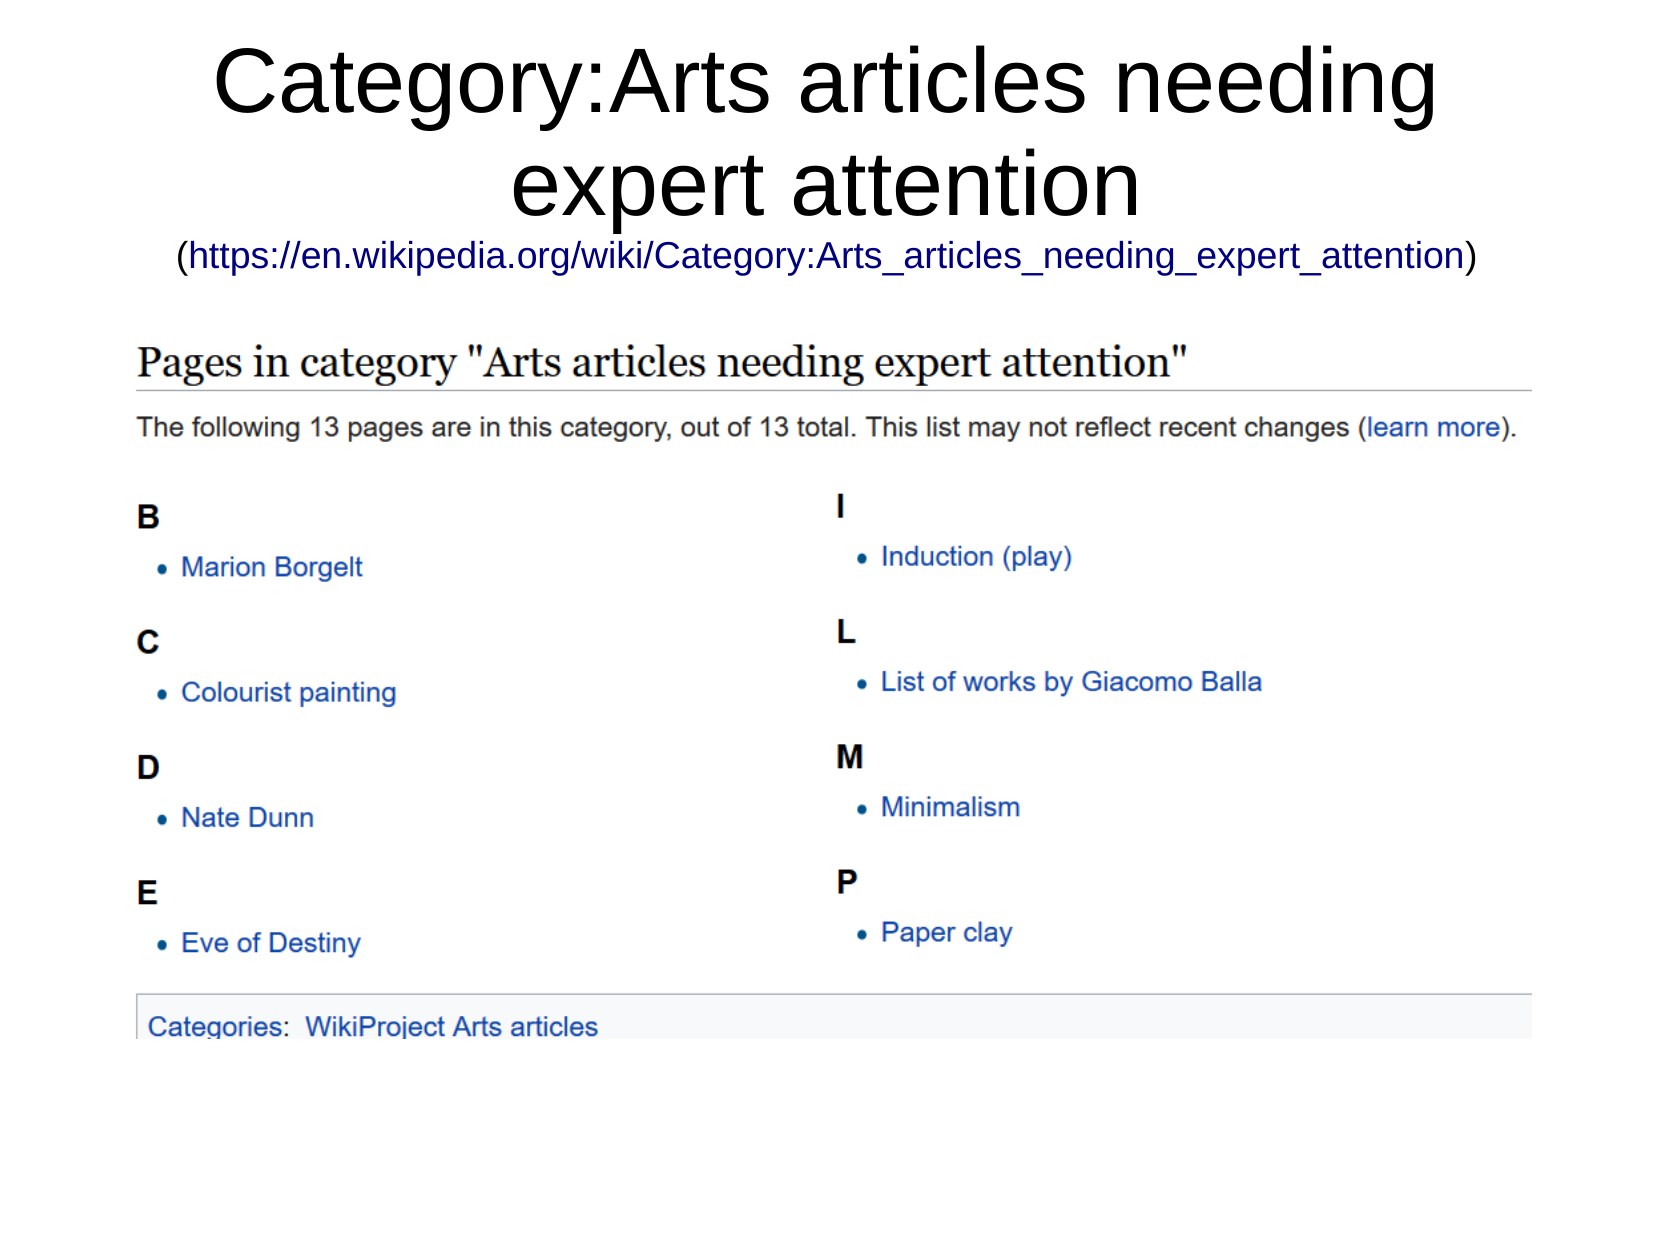

# Category:Arts articles needing expert attention (https://en.wikipedia.org/wiki/Category:Arts_articles_needing_expert_attention)